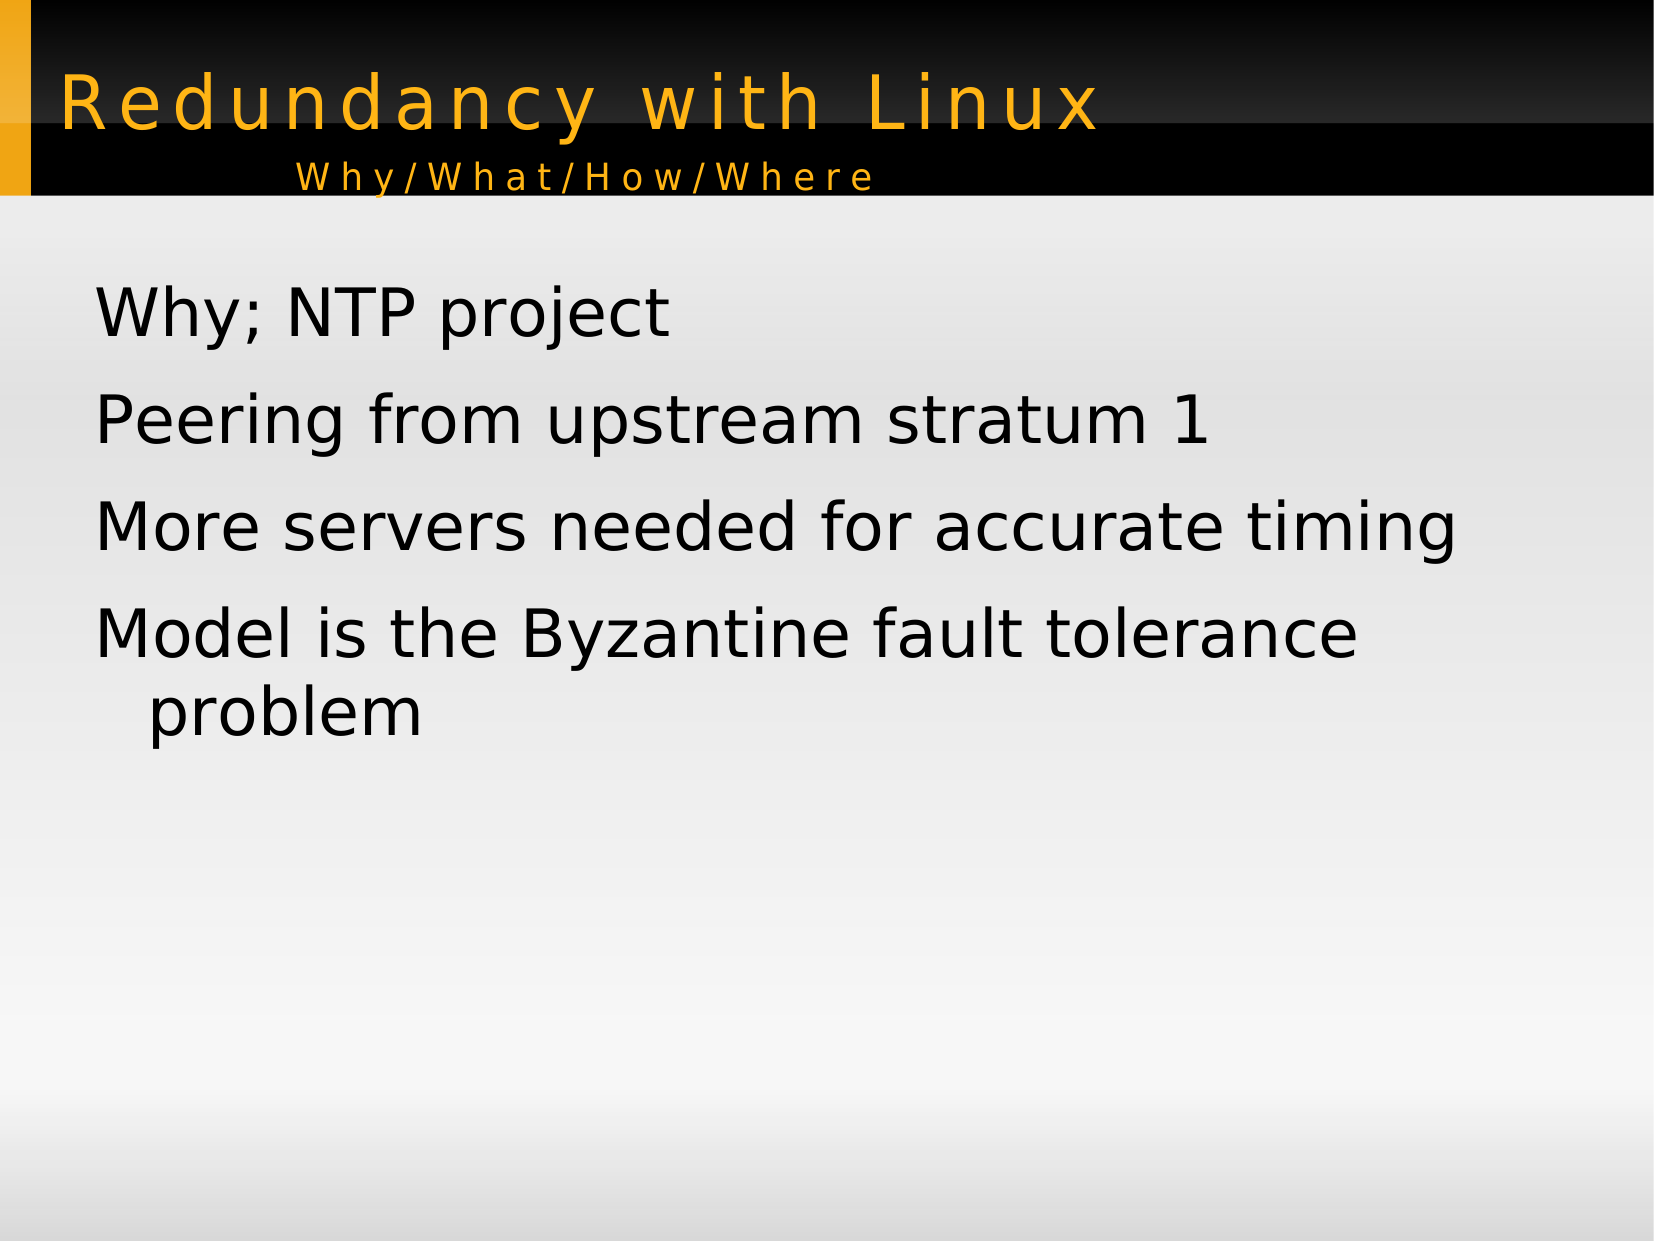

# Redundancy with Linux
Why/What/How/Where
Why; NTP project
Peering from upstream stratum 1
More servers needed for accurate timing
Model is the Byzantine fault tolerance problem